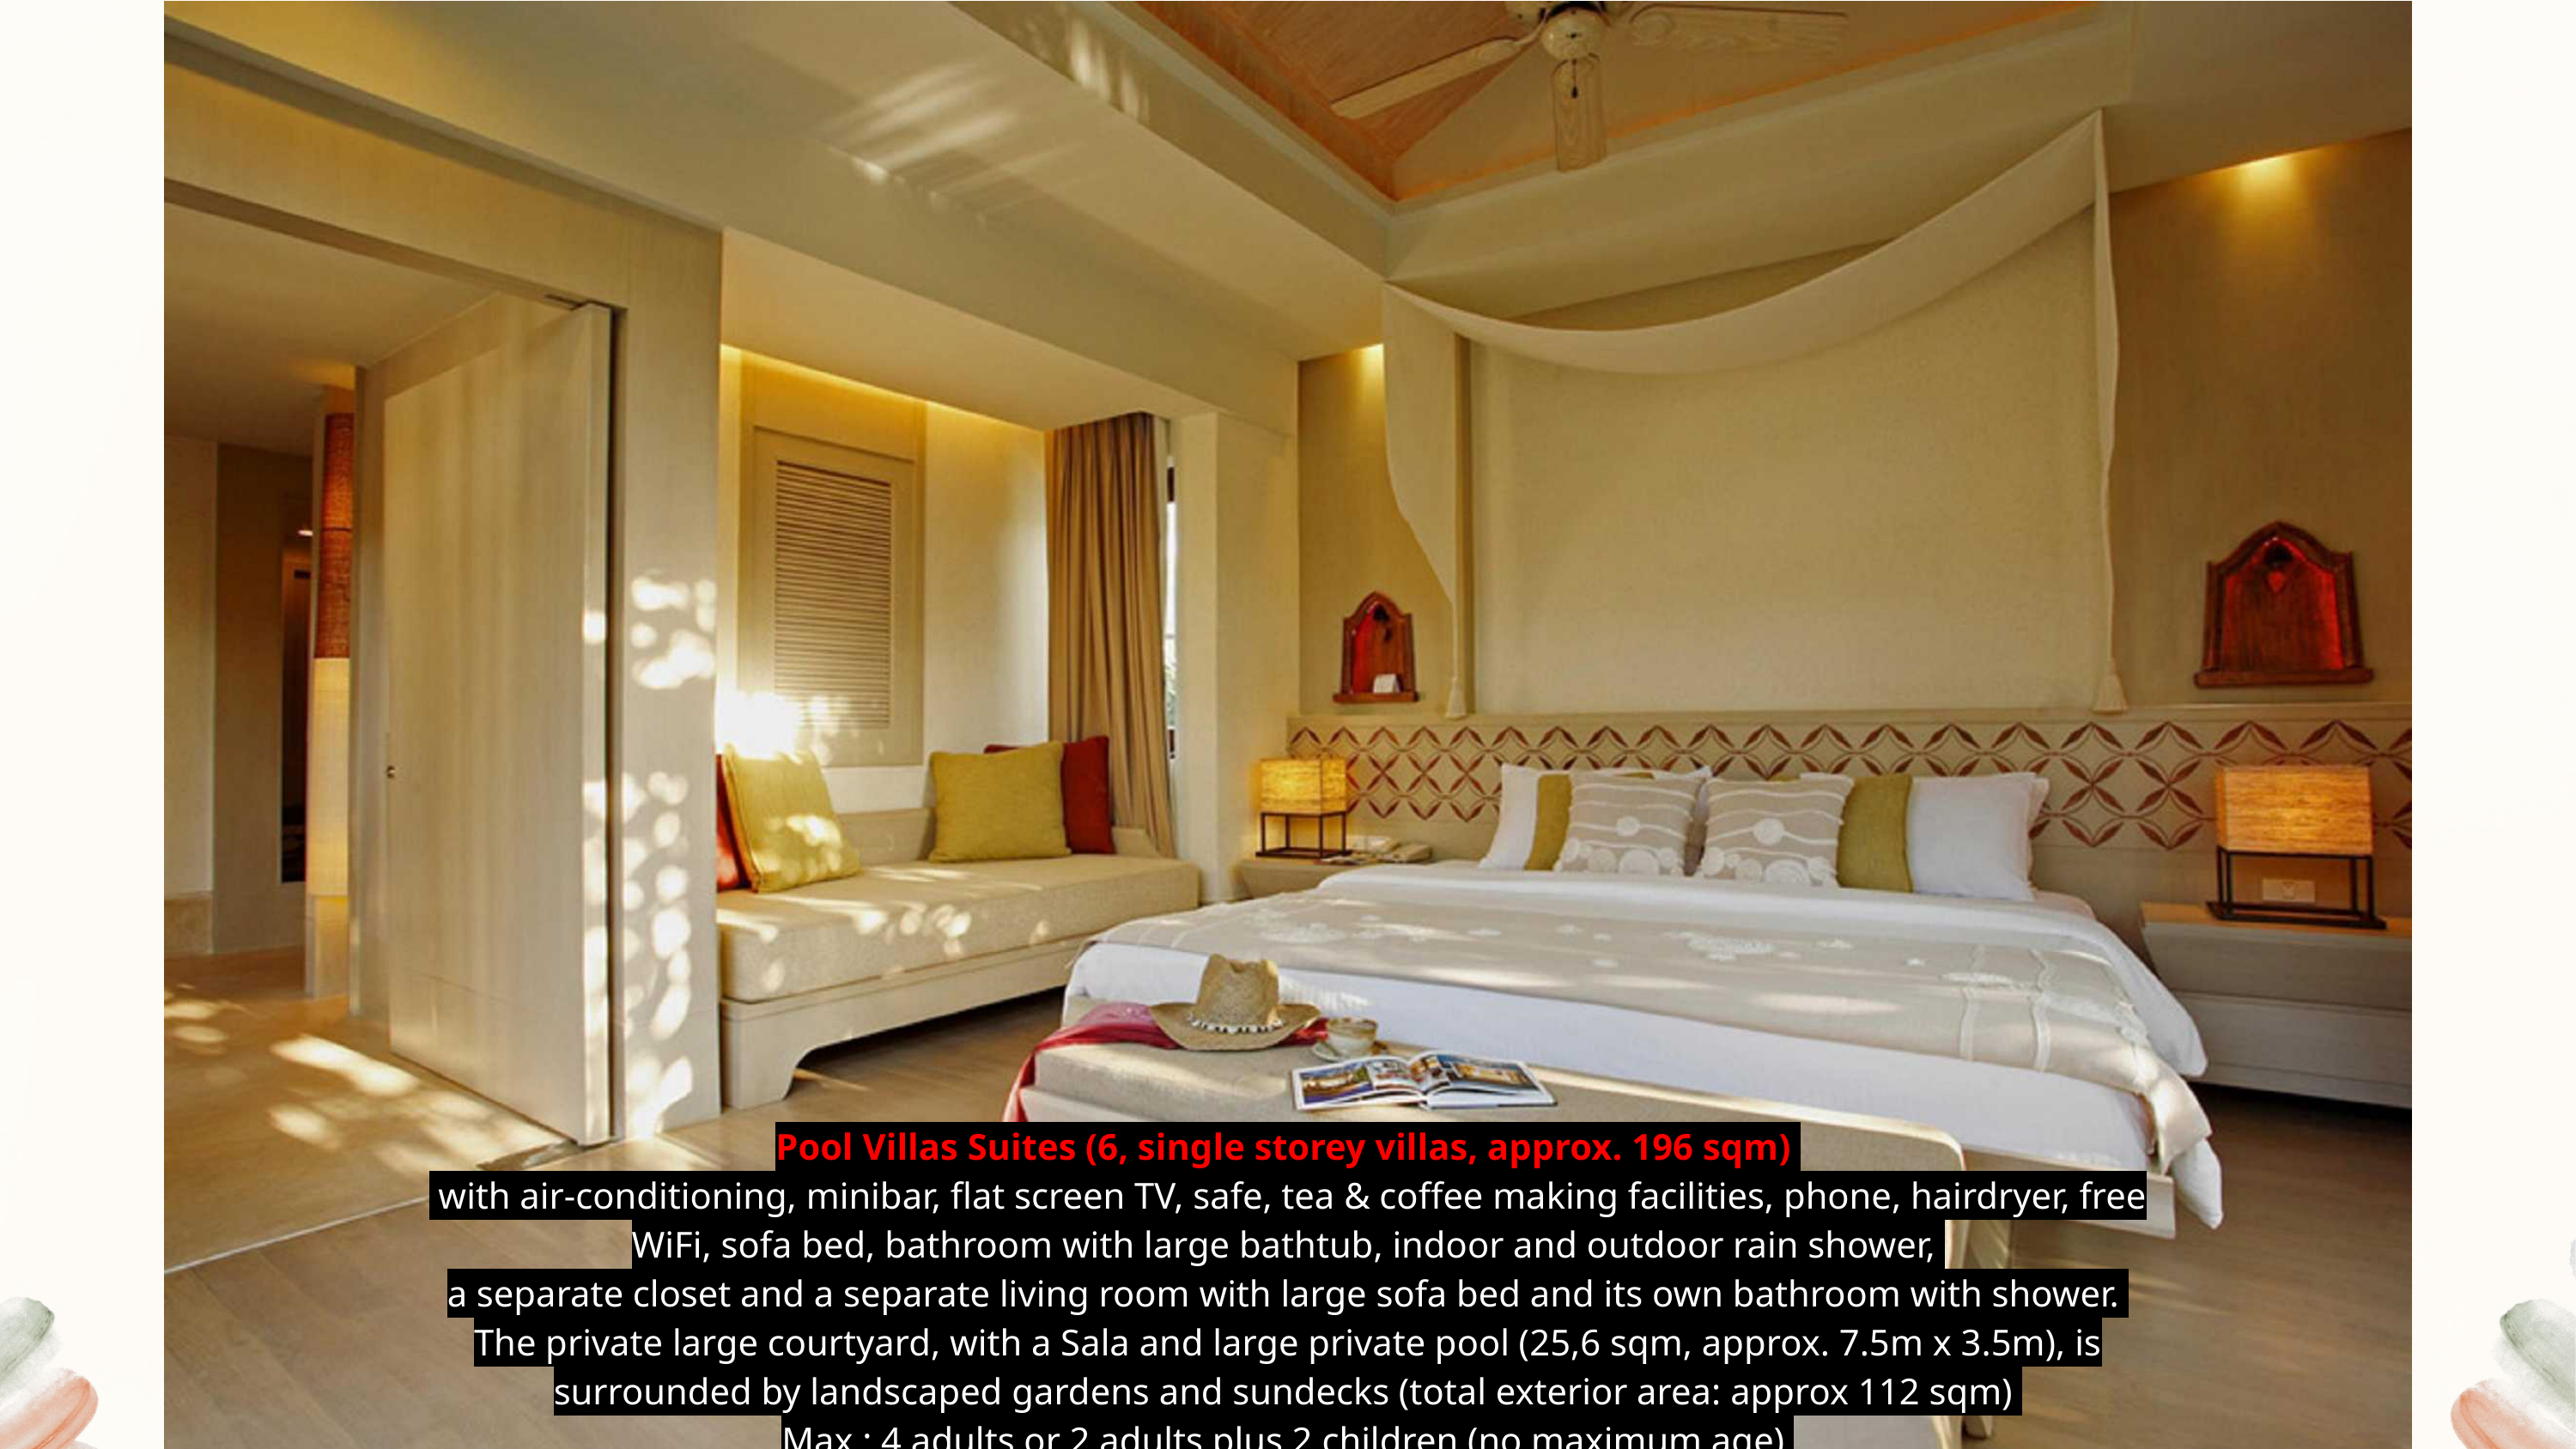

Pool Villas Suites (6, single storey villas, approx. 196 sqm)
 with air-conditioning, minibar, flat screen TV, safe, tea & coffee making facilities, phone, hairdryer, free WiFi, sofa bed, bathroom with large bathtub, indoor and outdoor rain shower,
a separate closet and a separate living room with large sofa bed and its own bathroom with shower.
The private large courtyard, with a Sala and large private pool (25,6 sqm, approx. 7.5m x 3.5m), is surrounded by landscaped gardens and sundecks (total exterior area: approx 112 sqm)
Max : 4 adults or 2 adults plus 2 children (no maximum age)
Bedding : 1 king-size bed + a day bed in the bedroom and 1 sofa bed in the living plus rollaway
View : Private Garden